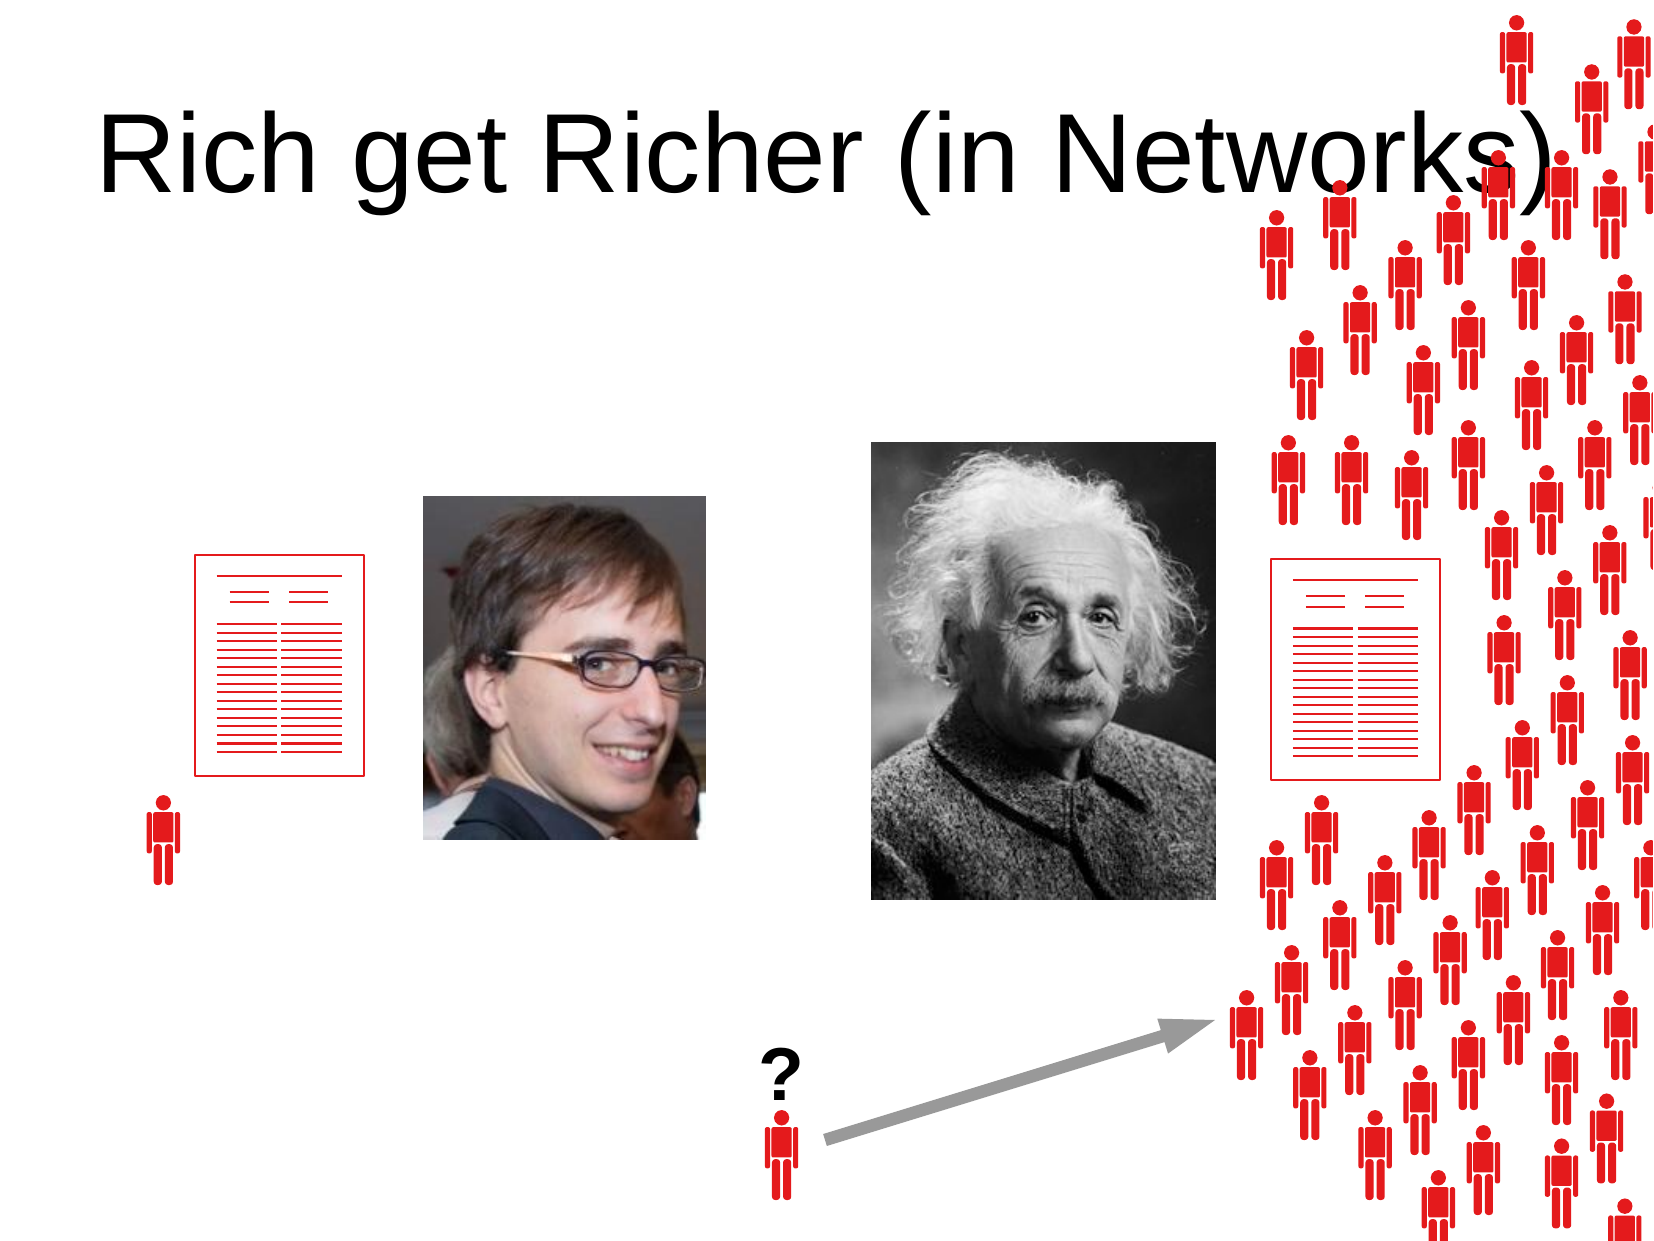

# Rich get Richer (in Networks)
?